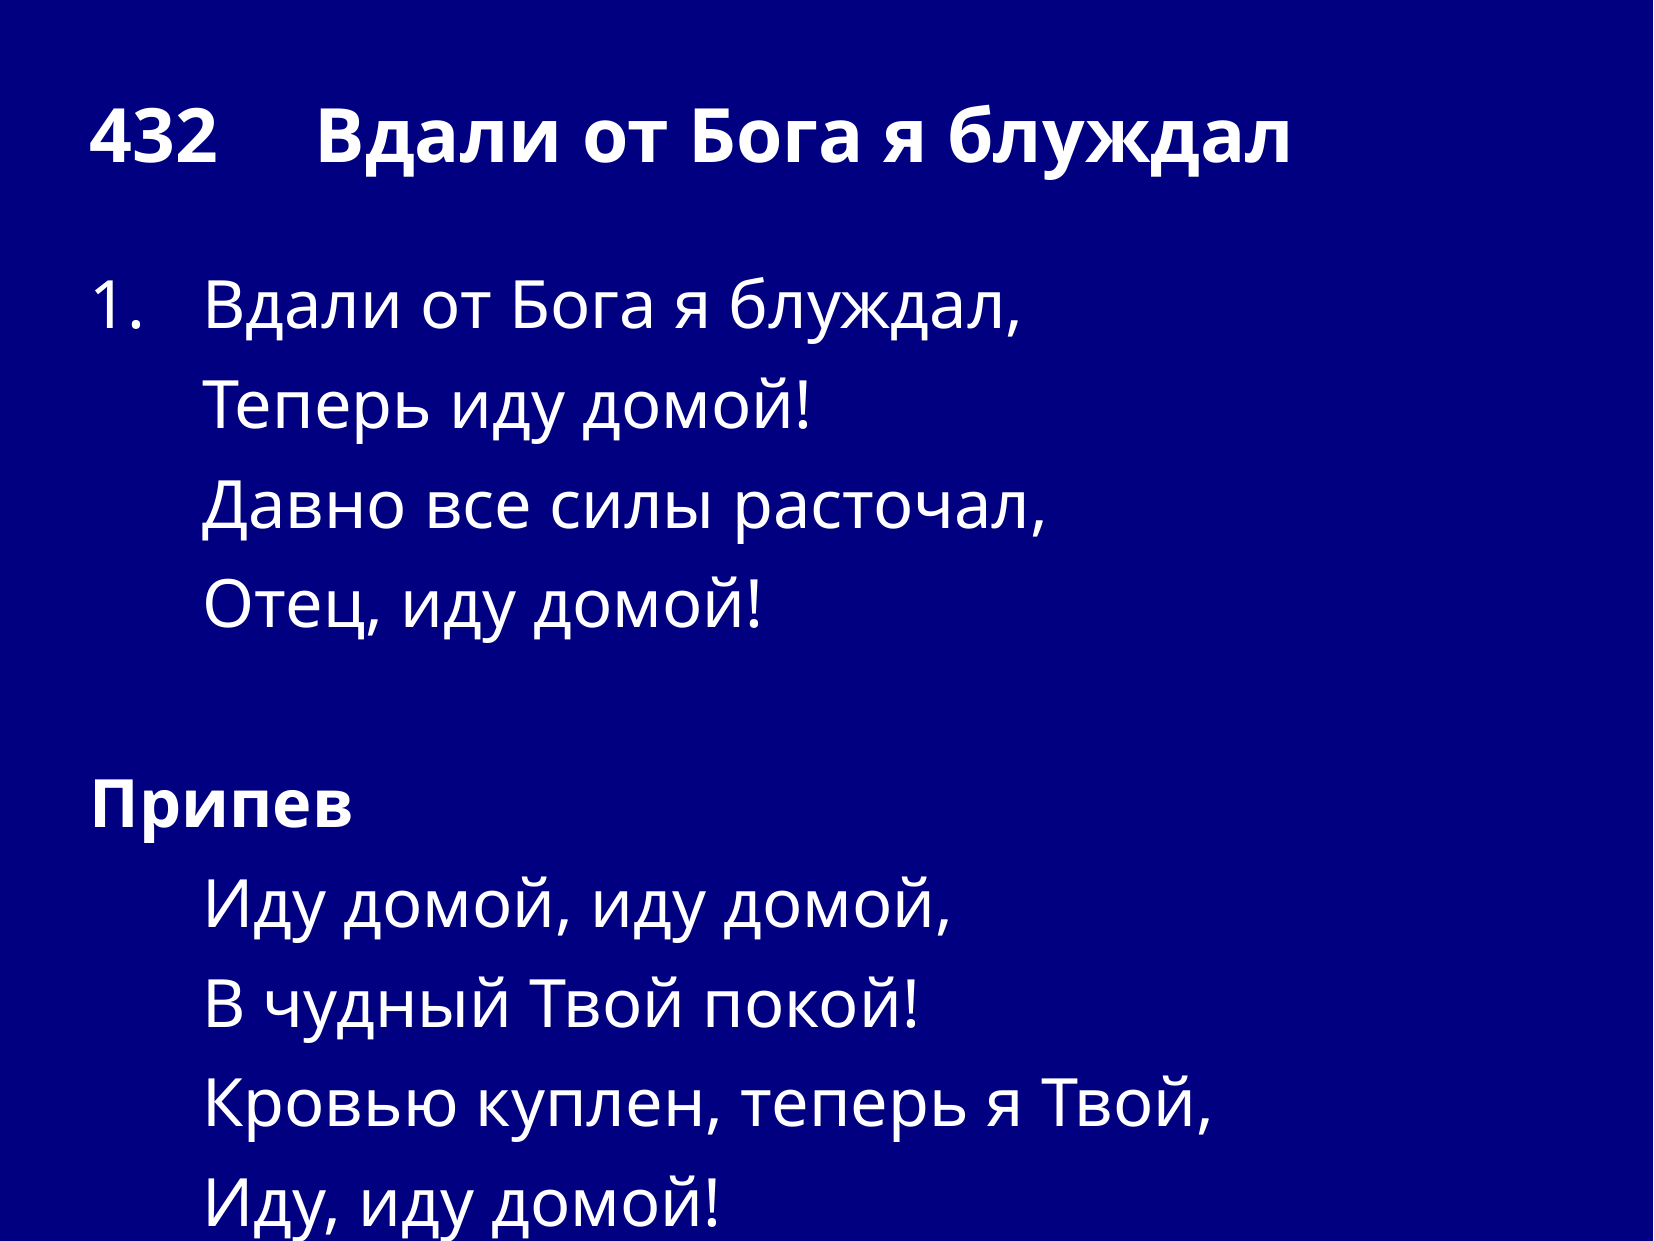

432	Вдали от Бога я блуждал
1.	Вдали от Бога я блуждал,
	Теперь иду домой!
	Давно все силы расточал,
	Отец, иду домой!
Припев
	Иду домой, иду домой,
	В чудный Твой покой!
	Кровью куплен, теперь я Твой,
	Иду, иду домой!